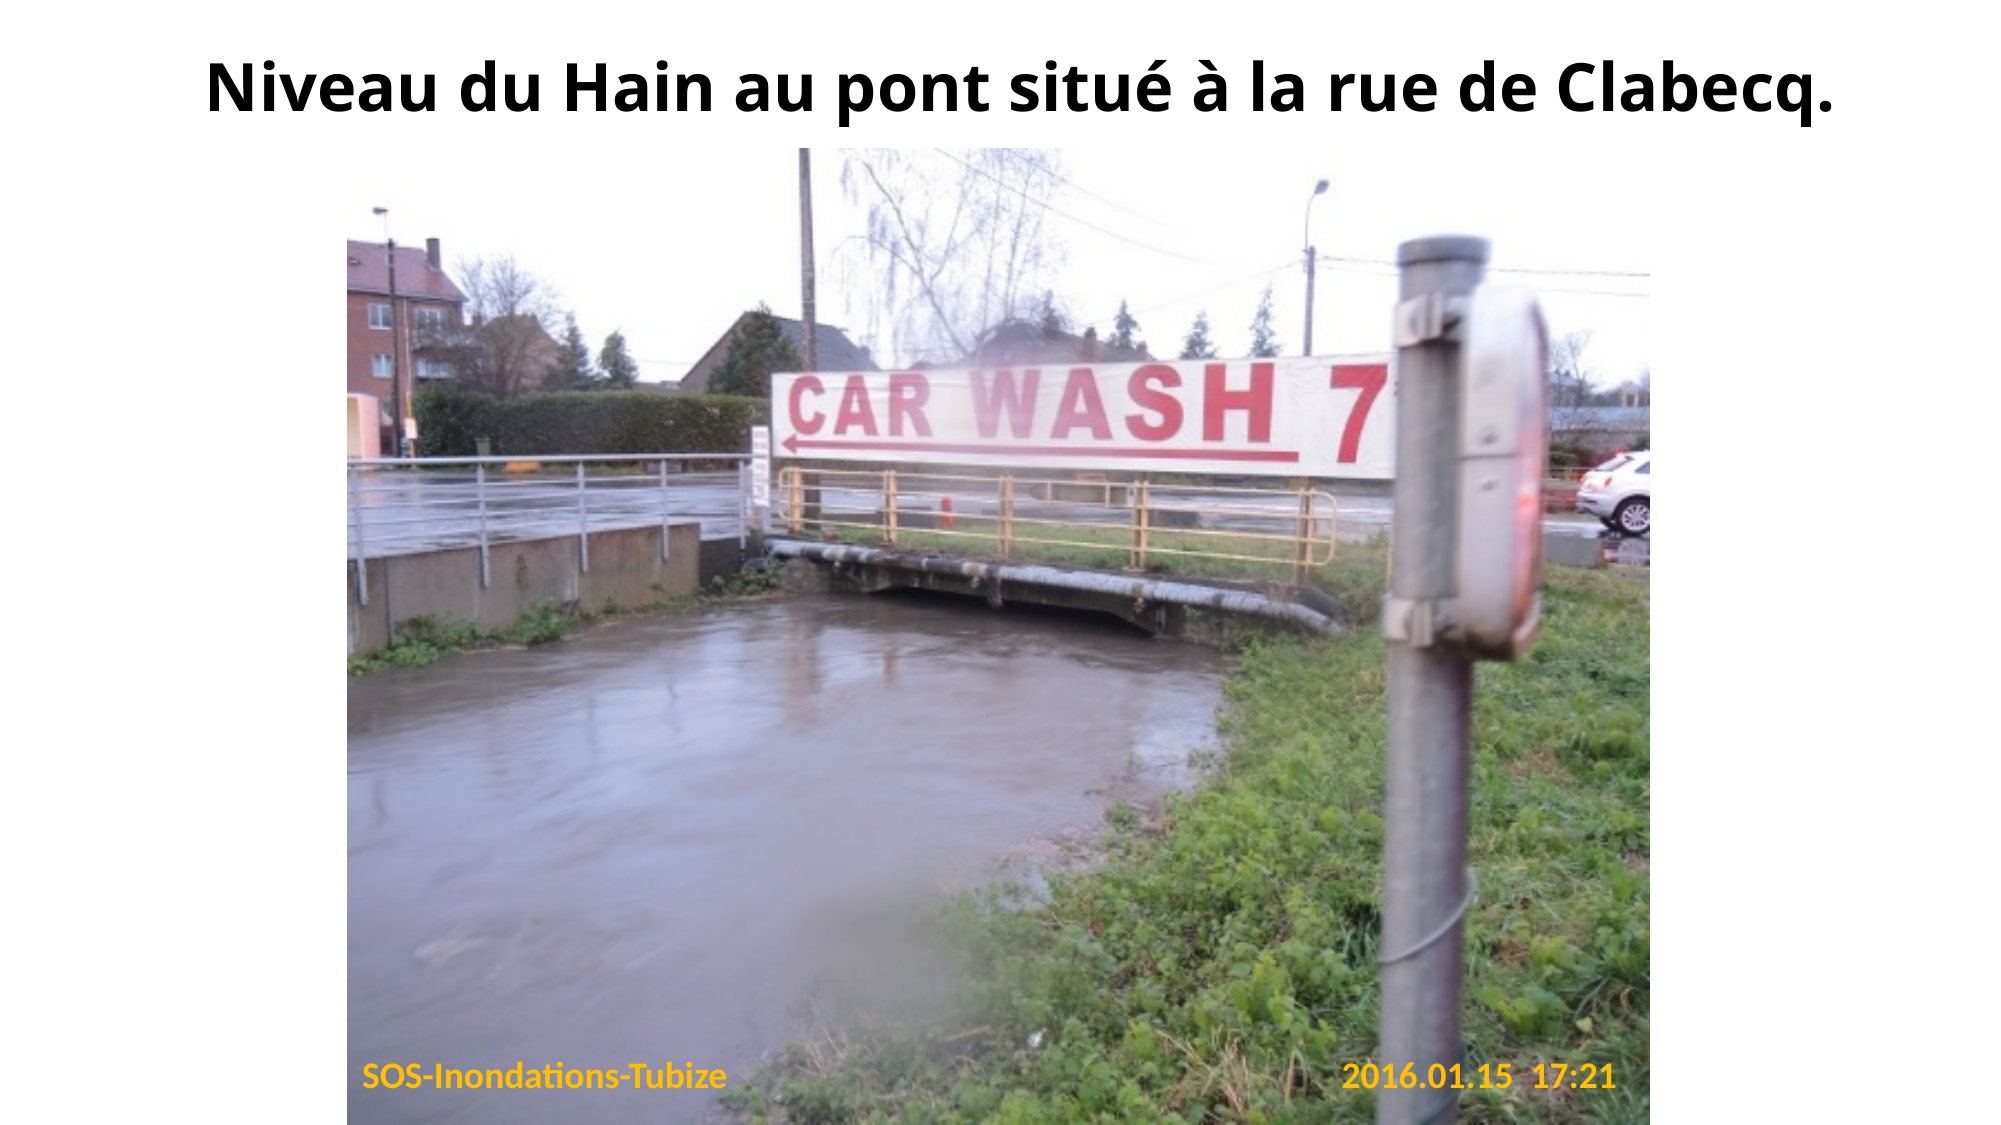

# Niveau du Hain au pont situé à la rue de Clabecq.
SOS-Inondations-Tubize
2016.01.15 17:21